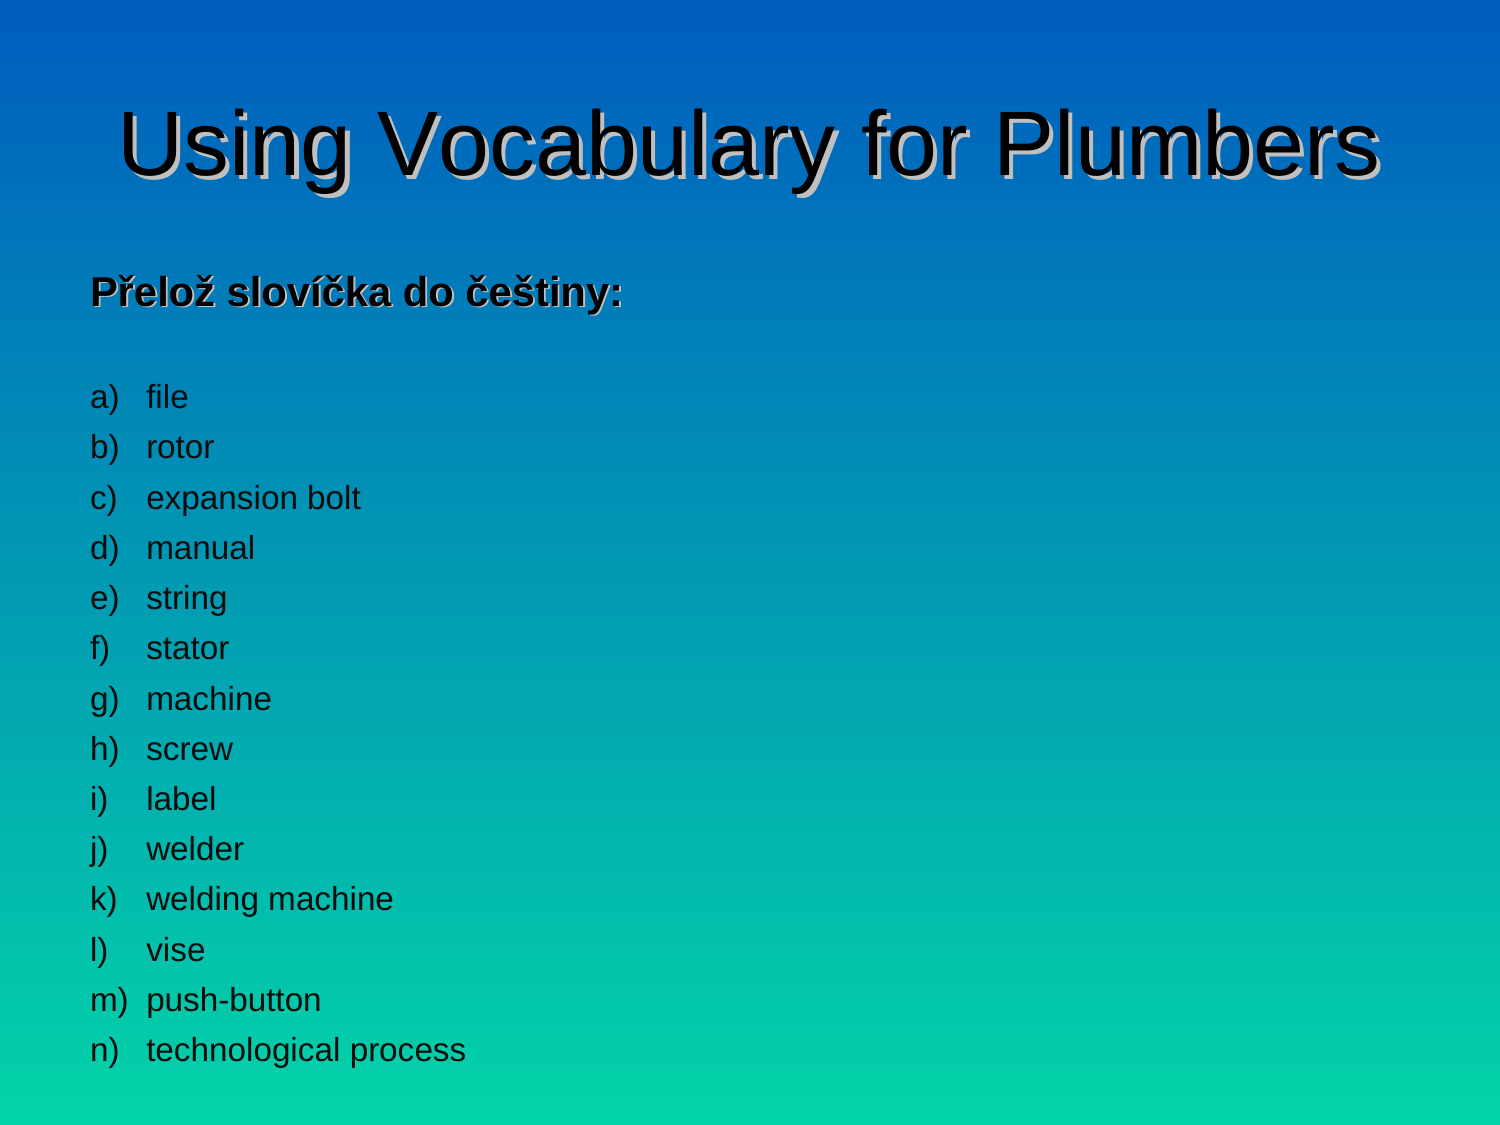

# Using Vocabulary for Plumbers
Přelož slovíčka do češtiny:
file
rotor
expansion bolt
manual
string
stator
machine
screw
label
welder
welding machine
vise
push-button
technological process